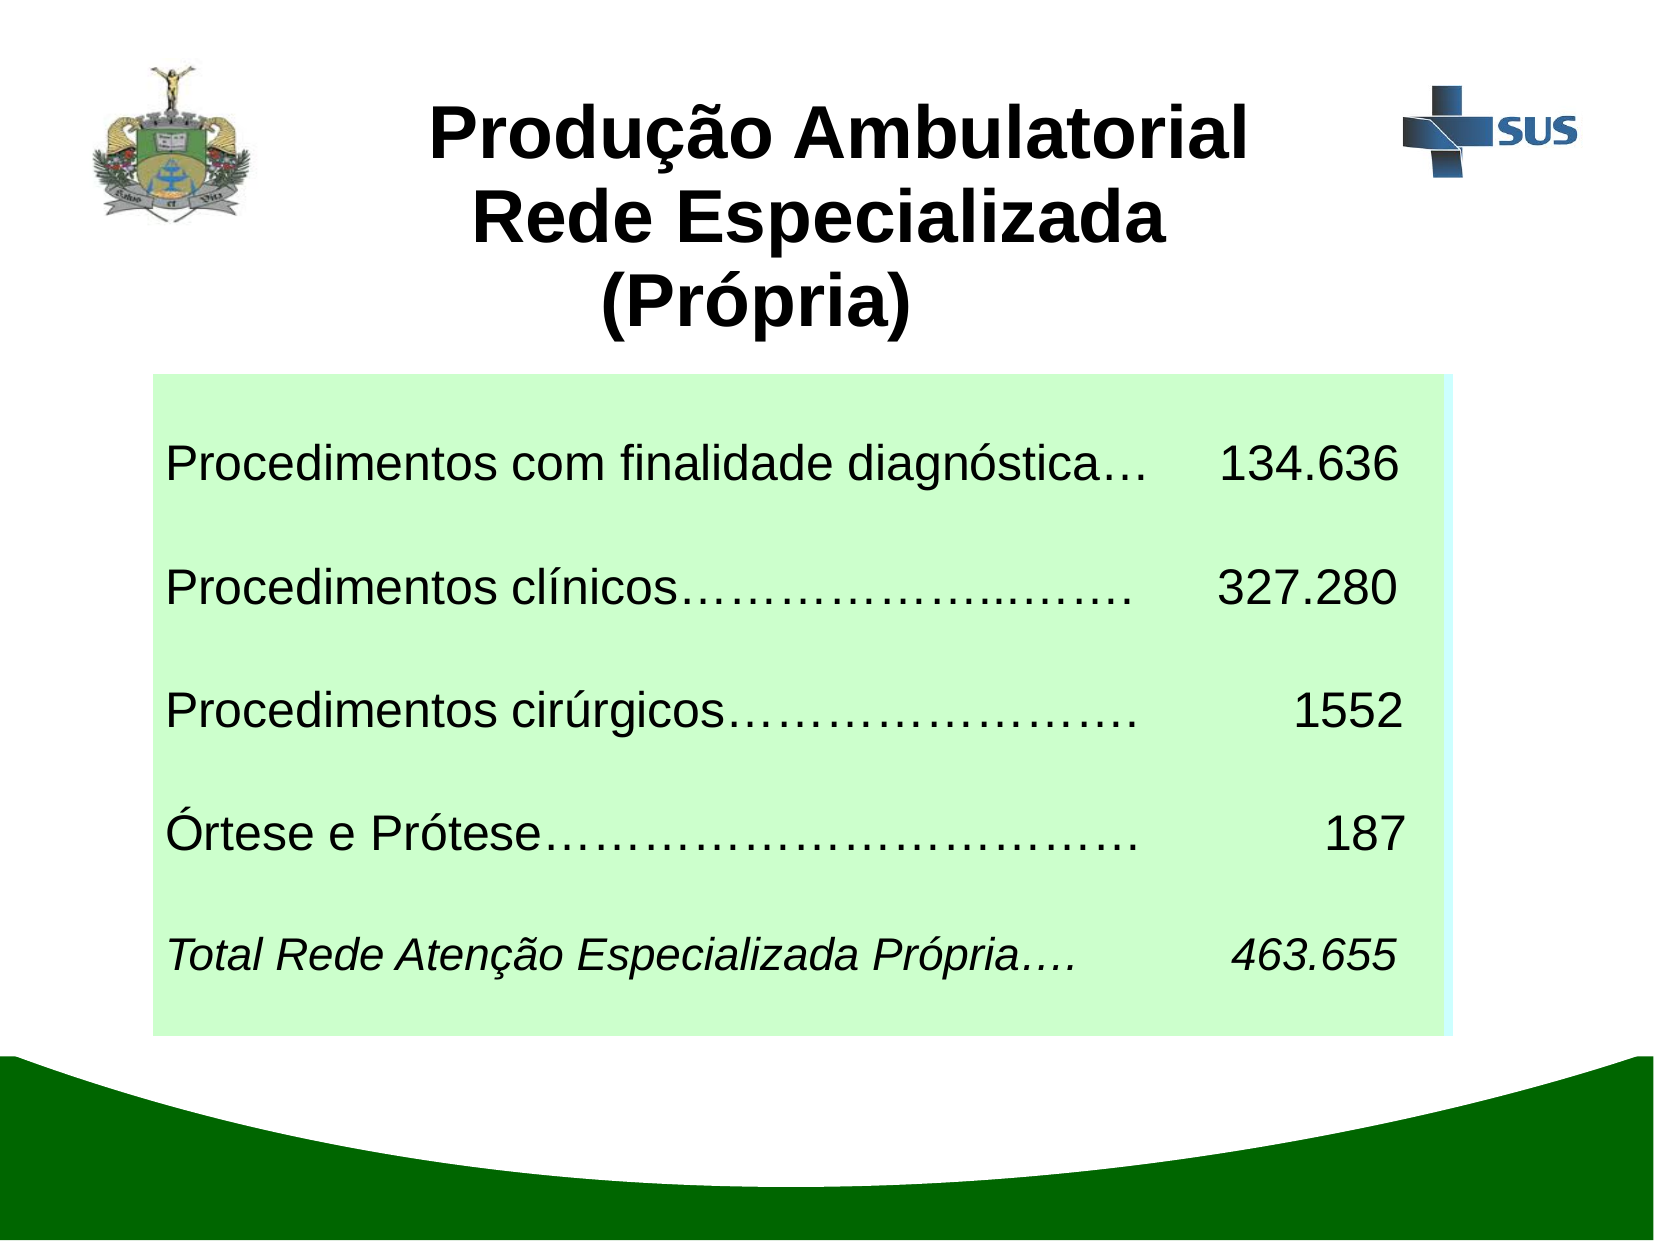

Produção Ambulatorial
 Rede Especializada
(Própria)
| Procedimentos com finalidade diagnóstica… 134.636 Procedimentos clínicos………………...……. 327.280 Procedimentos cirúrgicos……………………. 1552 Órtese e Prótese……………………………… 187 Total Rede Atenção Especializada Própria…. 463.655 | |
| --- | --- |
| | |